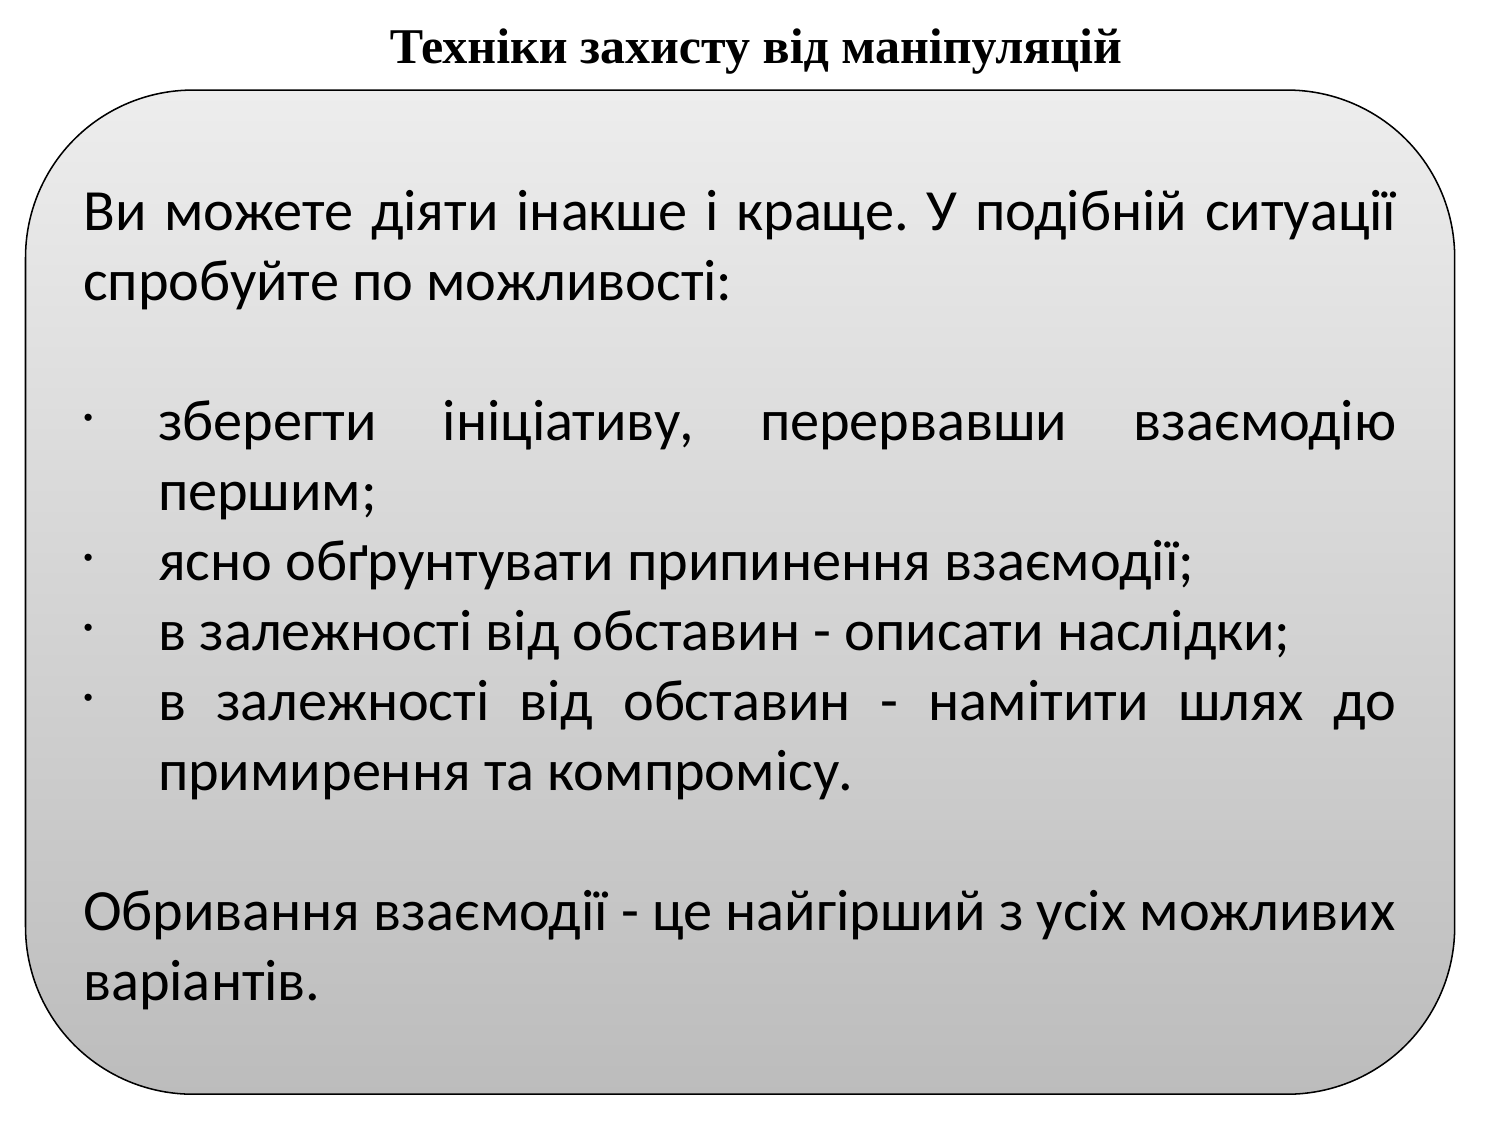

# Техніки захисту від маніпуляцій
Ви можете діяти інакше і краще. У подібній ситуації спробуйте по можливості:
зберегти ініціативу, перервавши взаємодію першим;
ясно обґрунтувати припинення взаємодії;
в залежності від обставин - описати наслідки;
в залежності від обставин - намітити шлях до примирення та компромісу.
Обривання взаємодії - це найгірший з усіх можливих варіантів.